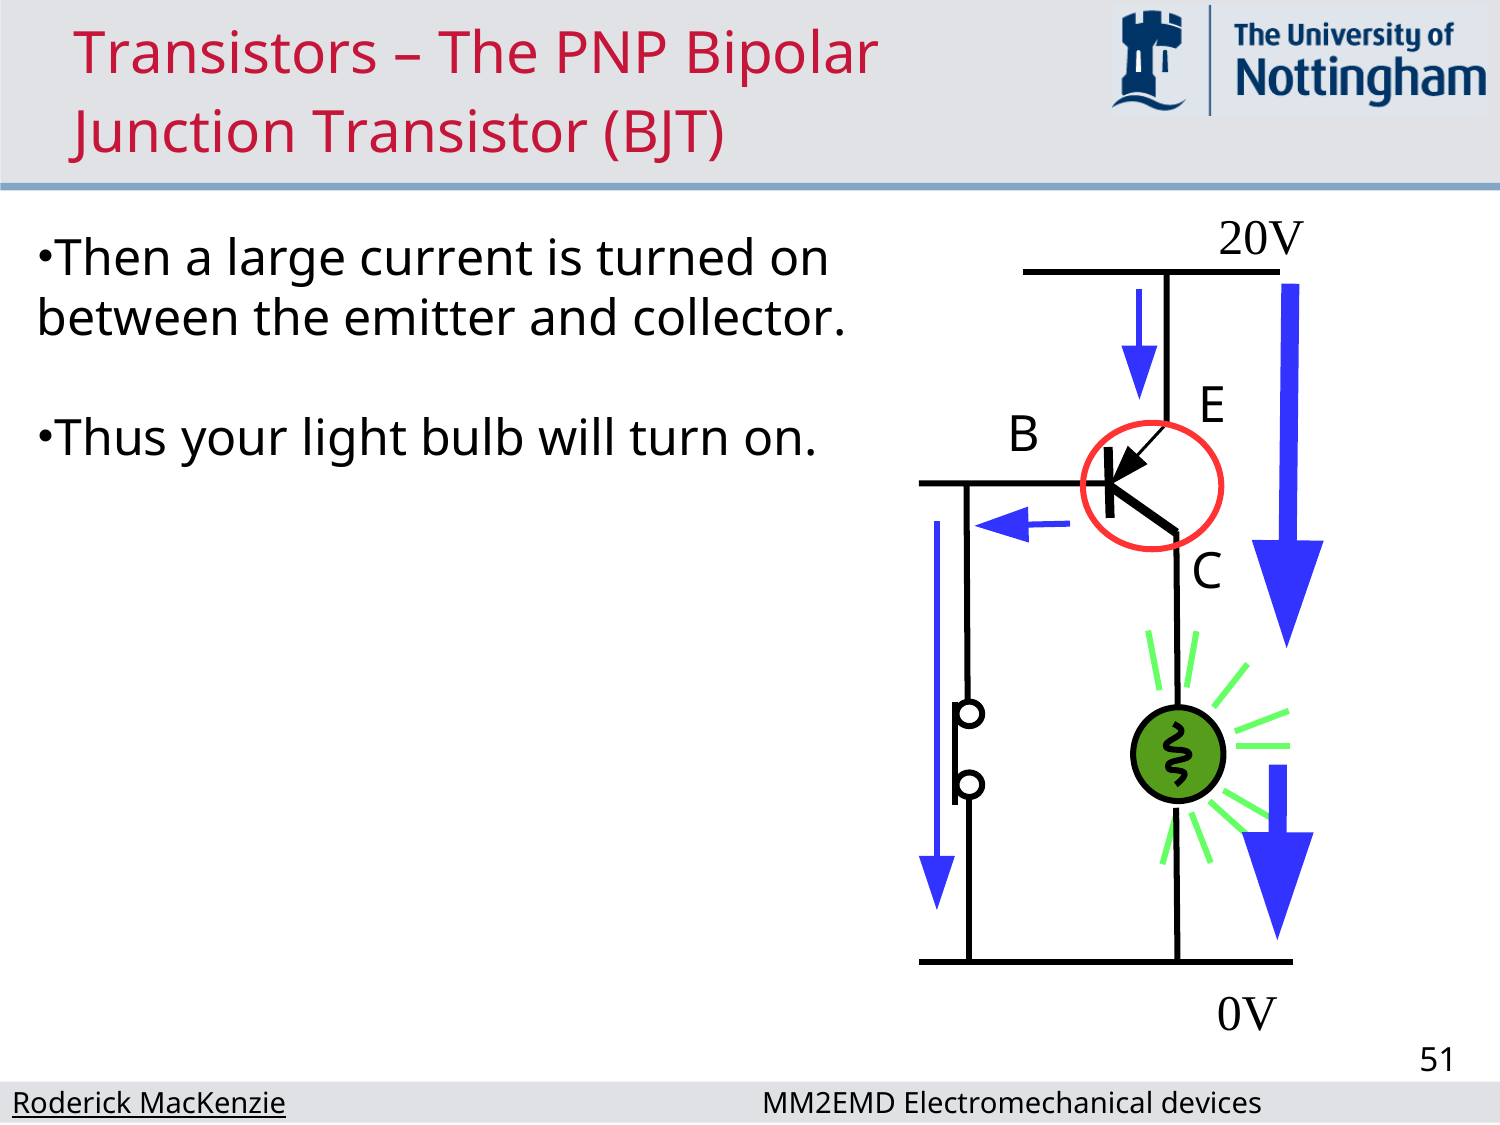

# Transistors – The PNP Bipolar Junction Transistor (BJT)
20V
Then a large current is turned on between the emitter and collector.
Thus your light bulb will turn on.
E
B
C
0V